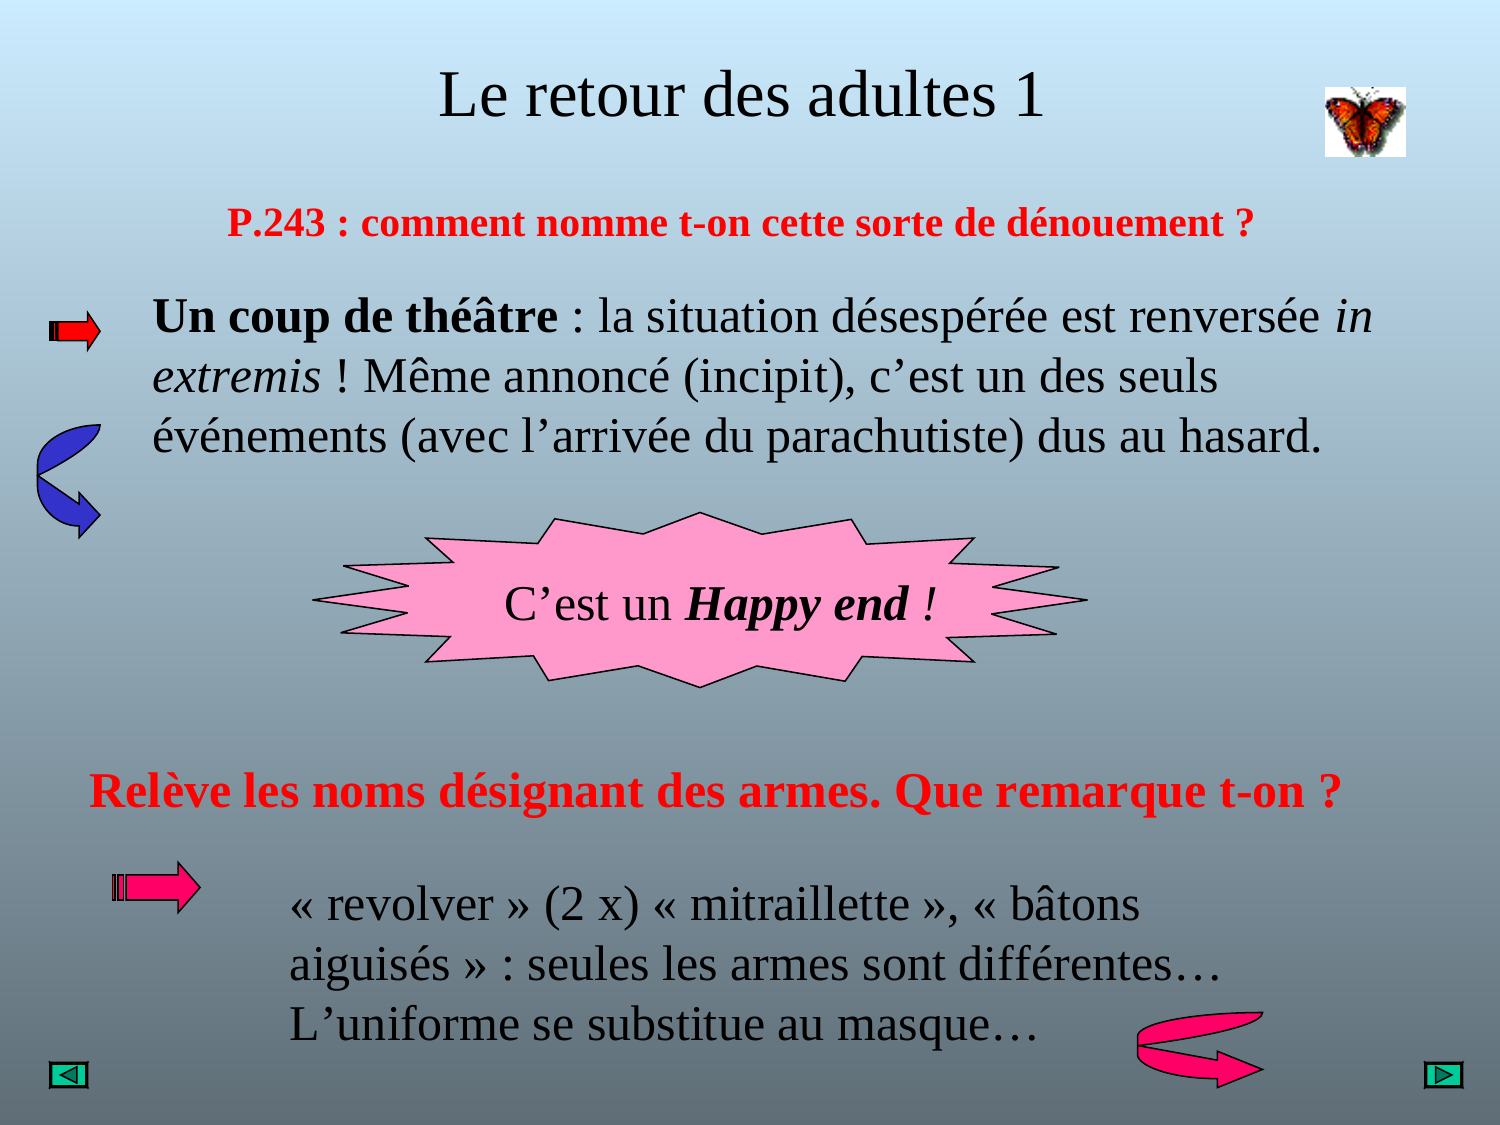

# Le retour des adultes 1
P.243 : comment nomme t-on cette sorte de dénouement ?
Un coup de théâtre : la situation désespérée est renversée in extremis ! Même annoncé (incipit), c’est un des seuls événements (avec l’arrivée du parachutiste) dus au hasard.
C’est un Happy end !
Relève les noms désignant des armes. Que remarque t-on ?
« revolver » (2 x) « mitraillette », « bâtons aiguisés » : seules les armes sont différentes… L’uniforme se substitue au masque…